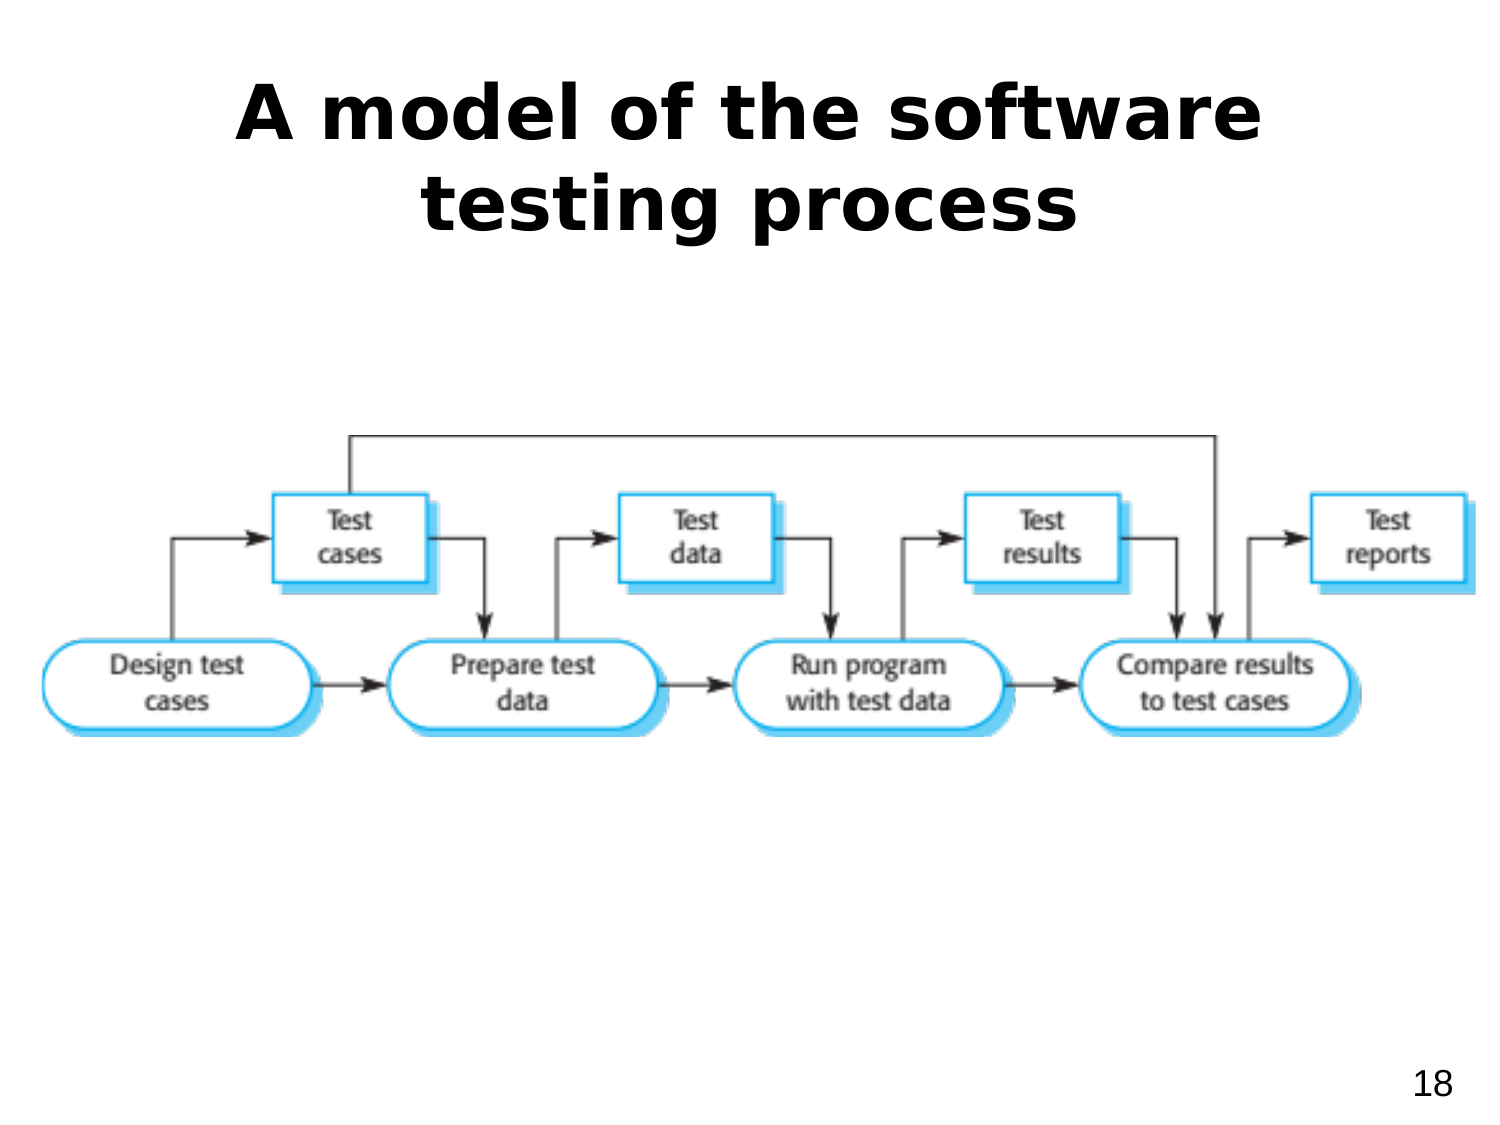

# A model of the software testing process